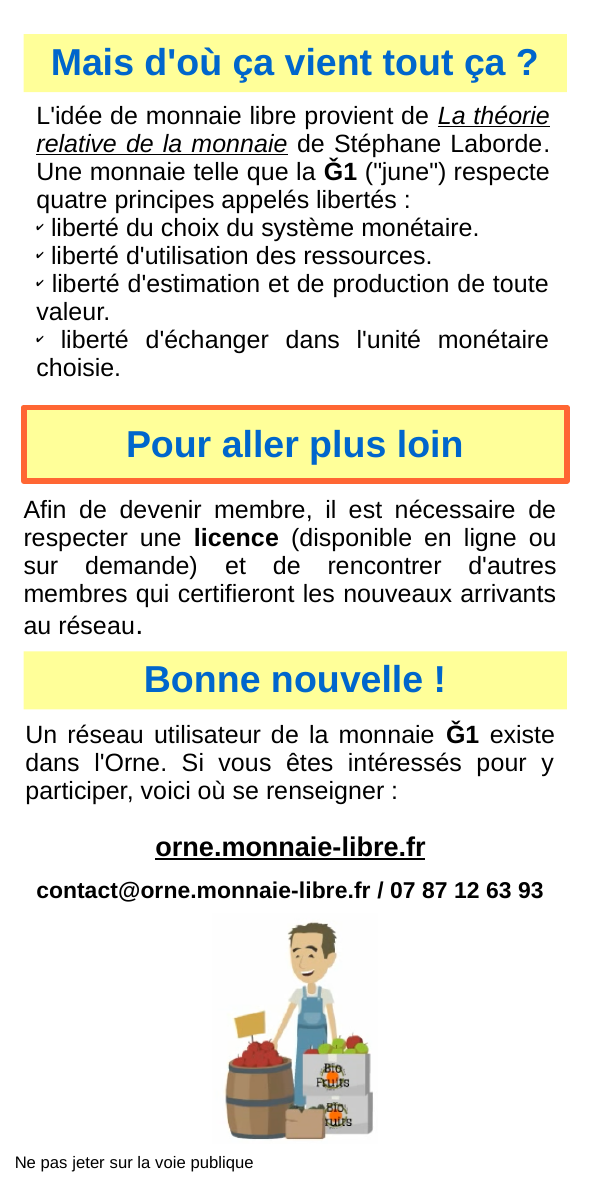

Mais d'où ça vient tout ça ?
L'idée de monnaie libre provient de La théorie relative de la monnaie de Stéphane Laborde. Une monnaie telle que la Ǧ1 ("june") respecte quatre principes appelés libertés :
 liberté du choix du système monétaire.
 liberté d'utilisation des ressources.
 liberté d'estimation et de production de toute valeur.
 liberté d'échanger dans l'unité monétaire choisie.
Pour aller plus loin
# Afin de devenir membre, il est nécessaire de respecter une licence (disponible en ligne ou sur demande) et de rencontrer d'autres membres qui certifieront les nouveaux arrivants au réseau.
Bonne nouvelle !
Un réseau utilisateur de la monnaie Ǧ1 existe dans l'Orne. Si vous êtes intéressés pour y participer, voici où se renseigner :
orne.monnaie-libre.fr
contact@orne.monnaie-libre.fr / 07 87 12 63 93
Ne pas jeter sur la voie publique